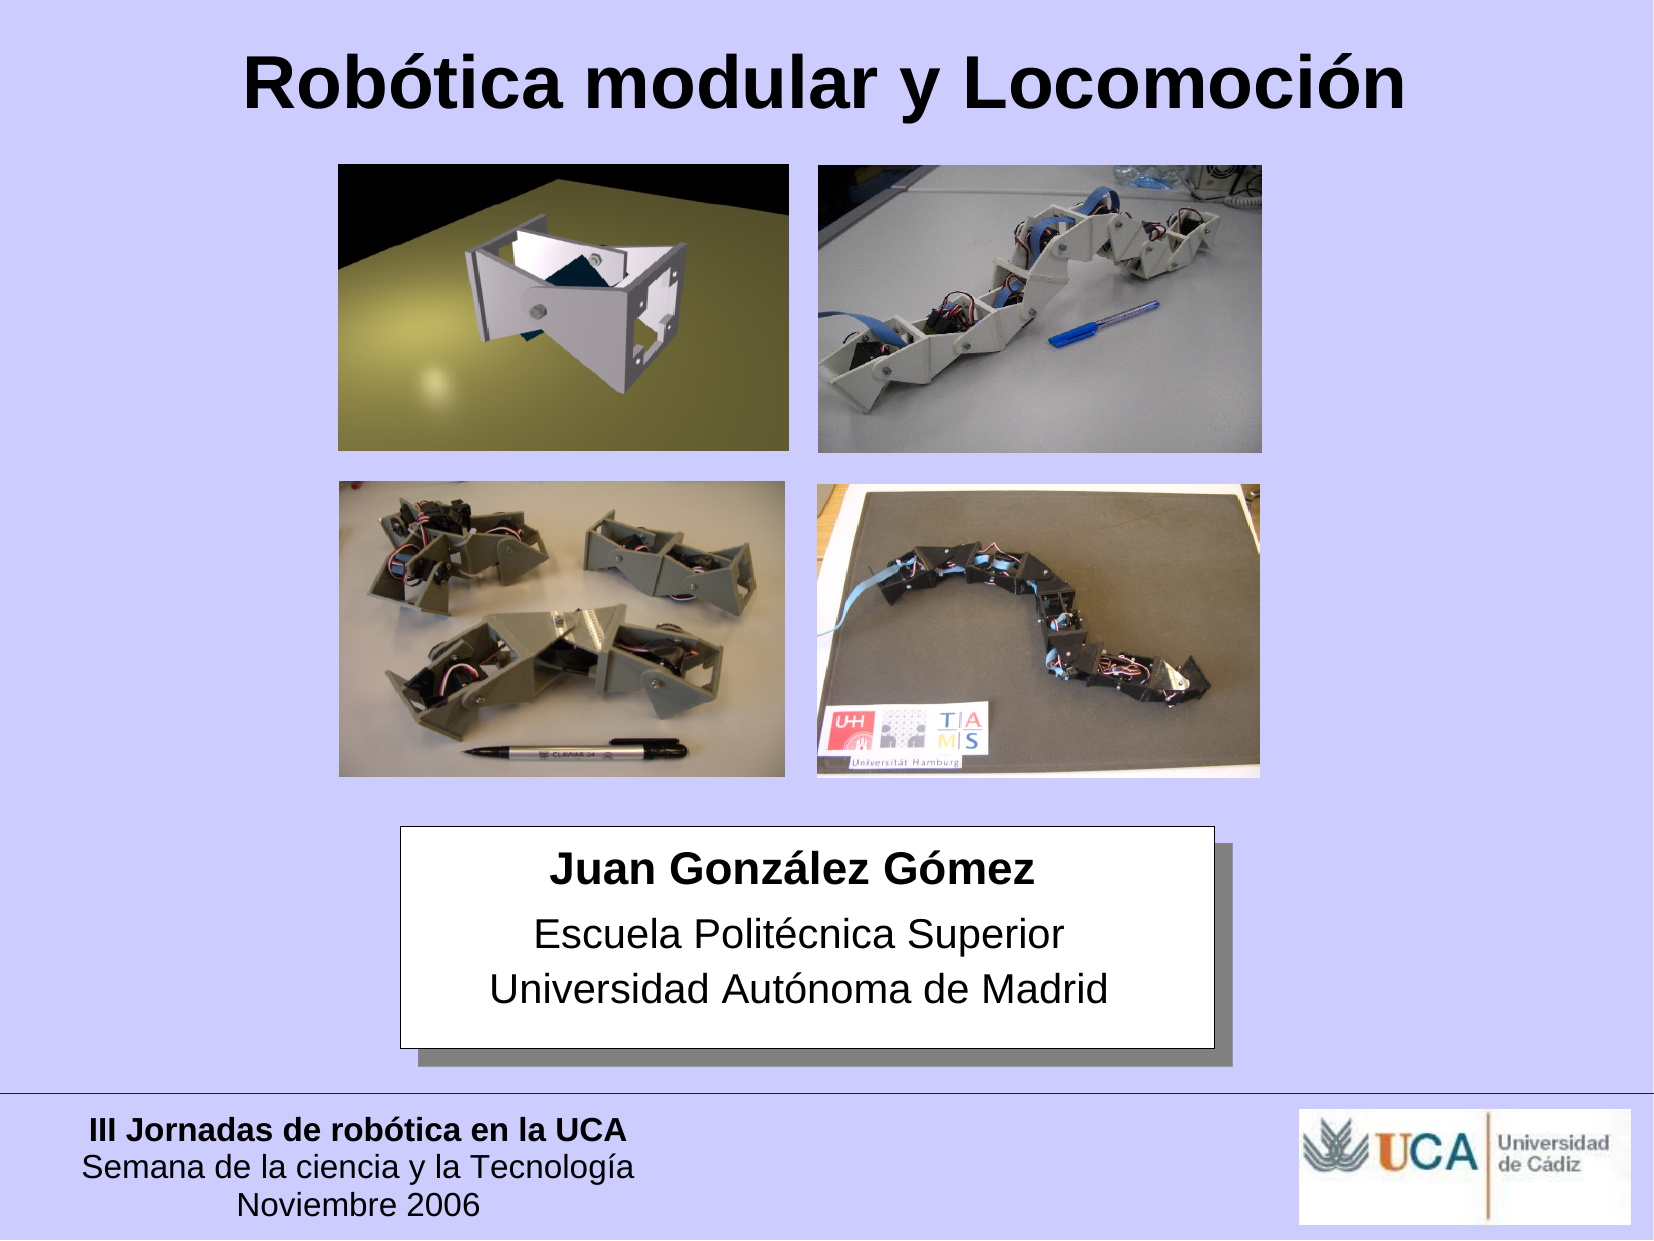

Robótica modular y Locomoción
Juan González Gómez
Escuela Politécnica Superior
Universidad Autónoma de Madrid
III Jornadas de robótica en la UCA
Semana de la ciencia y la Tecnología
Noviembre 2006